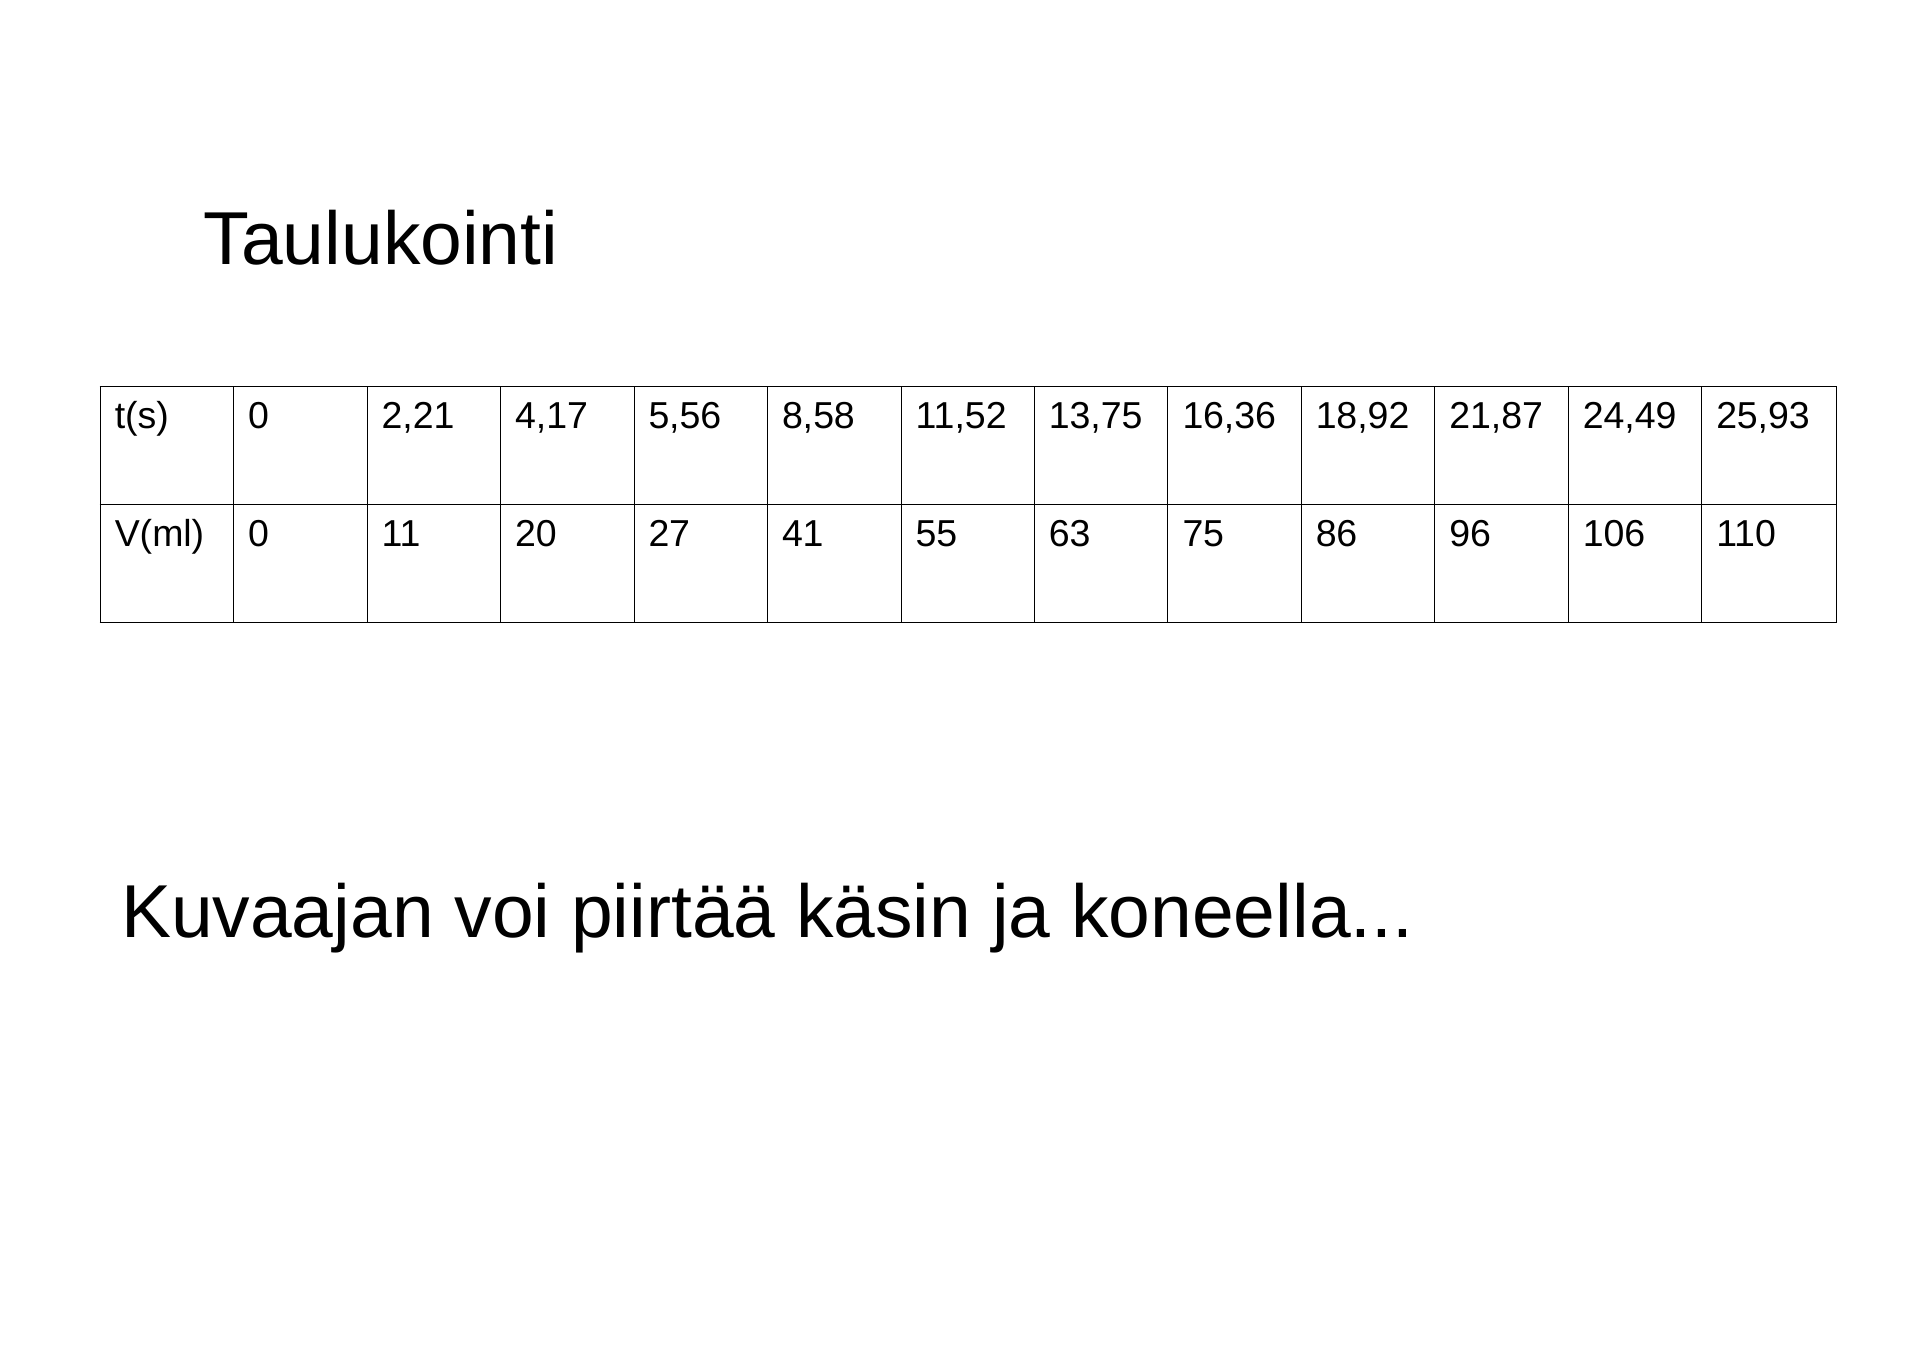

Taulukointi
| t(s) | 0 | 2,21 | 4,17 | 5,56 | 8,58 | 11,52 | 13,75 | 16,36 | 18,92 | 21,87 | 24,49 | 25,93 |
| --- | --- | --- | --- | --- | --- | --- | --- | --- | --- | --- | --- | --- |
| V(ml) | 0 | 11 | 20 | 27 | 41 | 55 | 63 | 75 | 86 | 96 | 106 | 110 |
Kuvaajan voi piirtää käsin ja koneella...